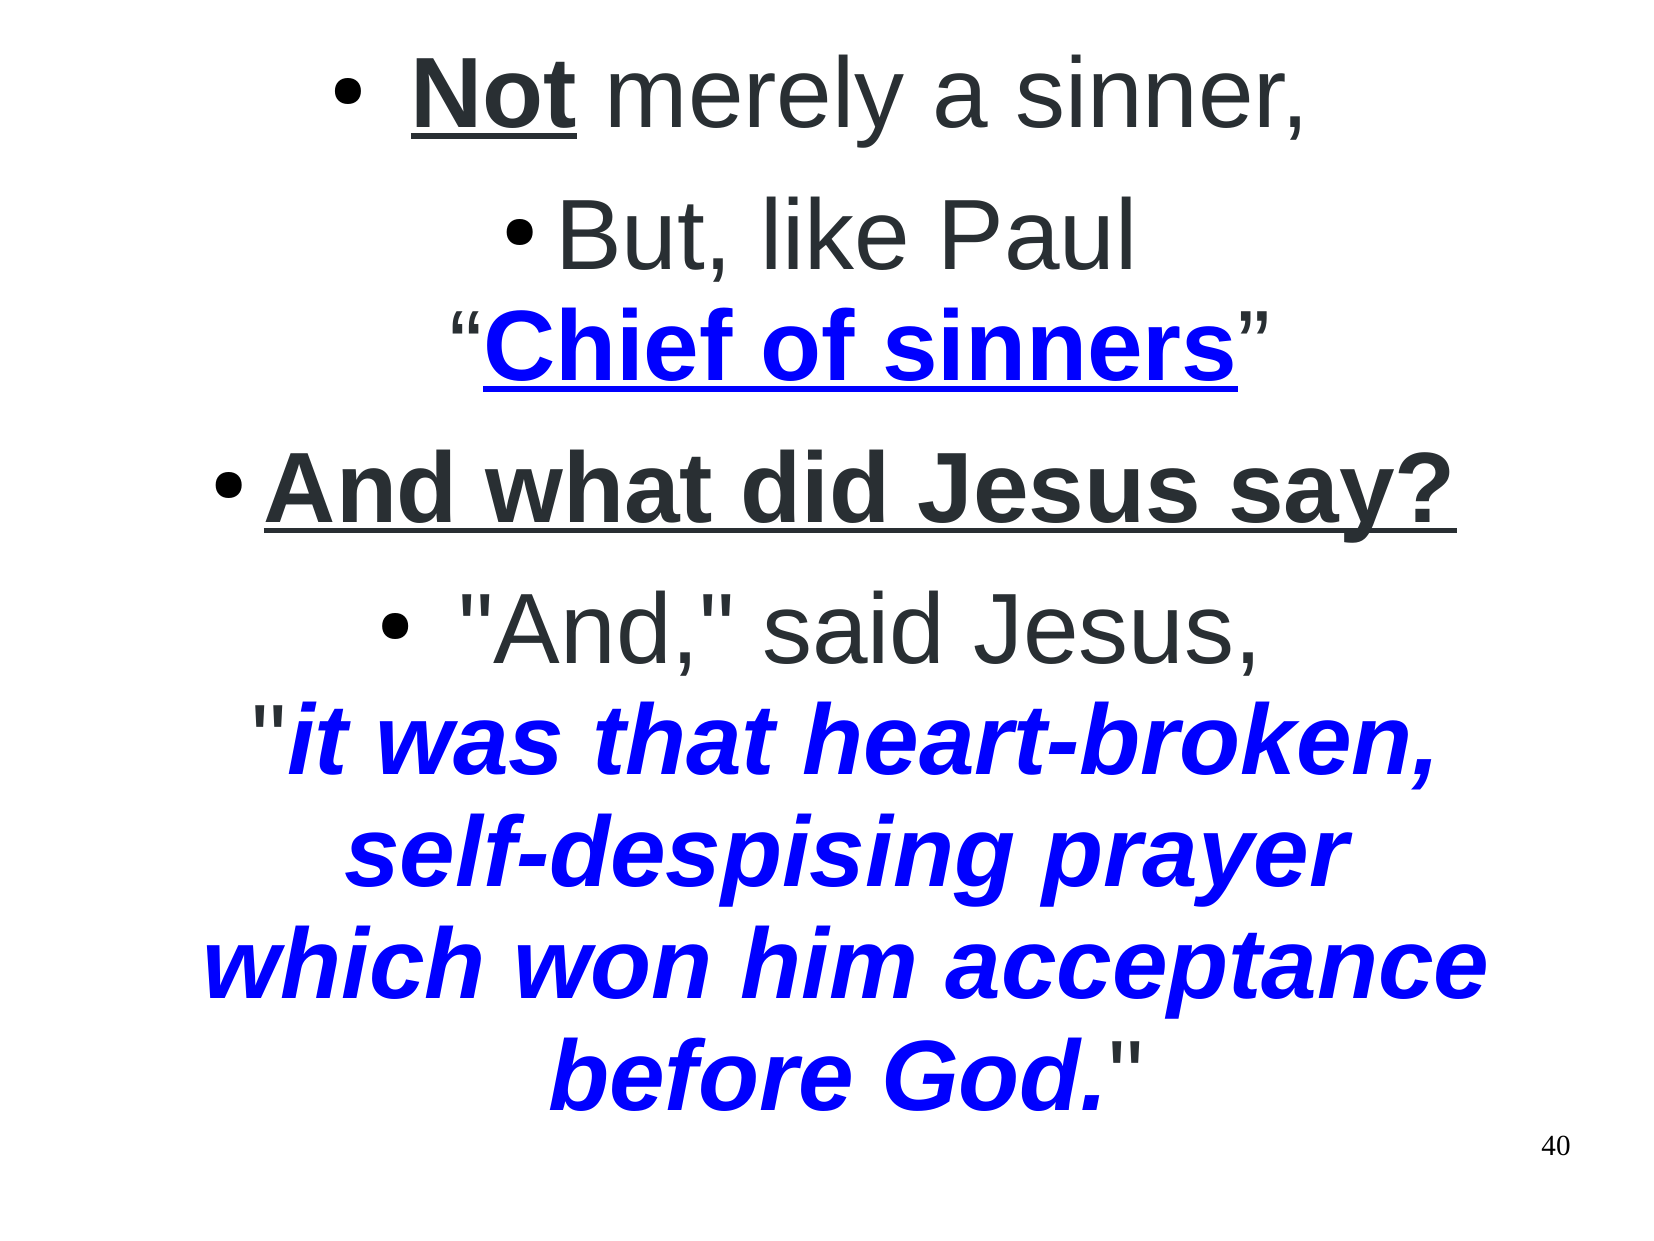

# Not merely a sinner,
But, like Paul
“Chief of sinners”
And what did Jesus say?
 "And," said Jesus,
"it was that heart-broken,
self-despising prayer
which won him acceptance
before God."
40